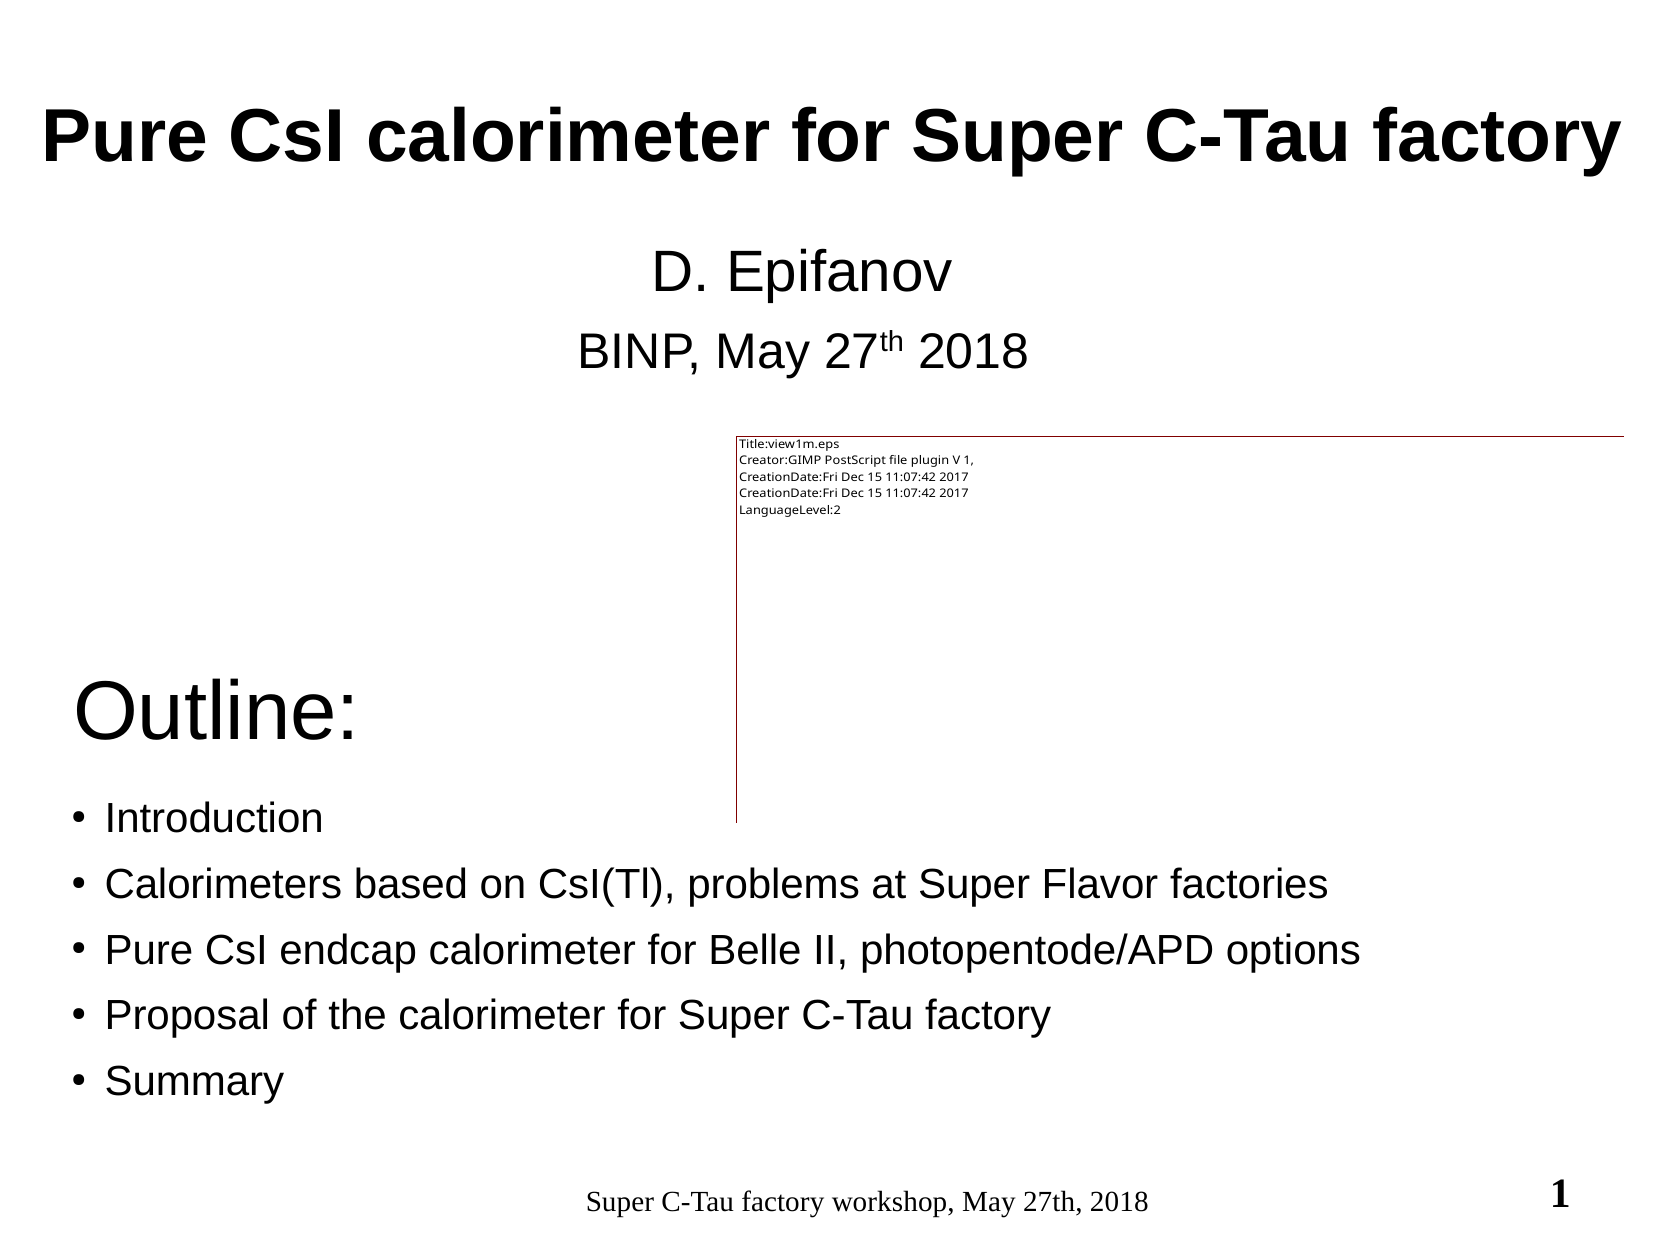

# Pure CsI calorimeter for Super C-Tau factory
D. Epifanov
BINP, May 27th 2018
Outline:
Introduction
Calorimeters based on CsI(Tl), problems at Super Flavor factories
Pure CsI endcap calorimeter for Belle II, photopentode/APD options
Proposal of the calorimeter for Super C-Tau factory
Summary
1
Super C-Tau factory workshop, May 27th, 2018